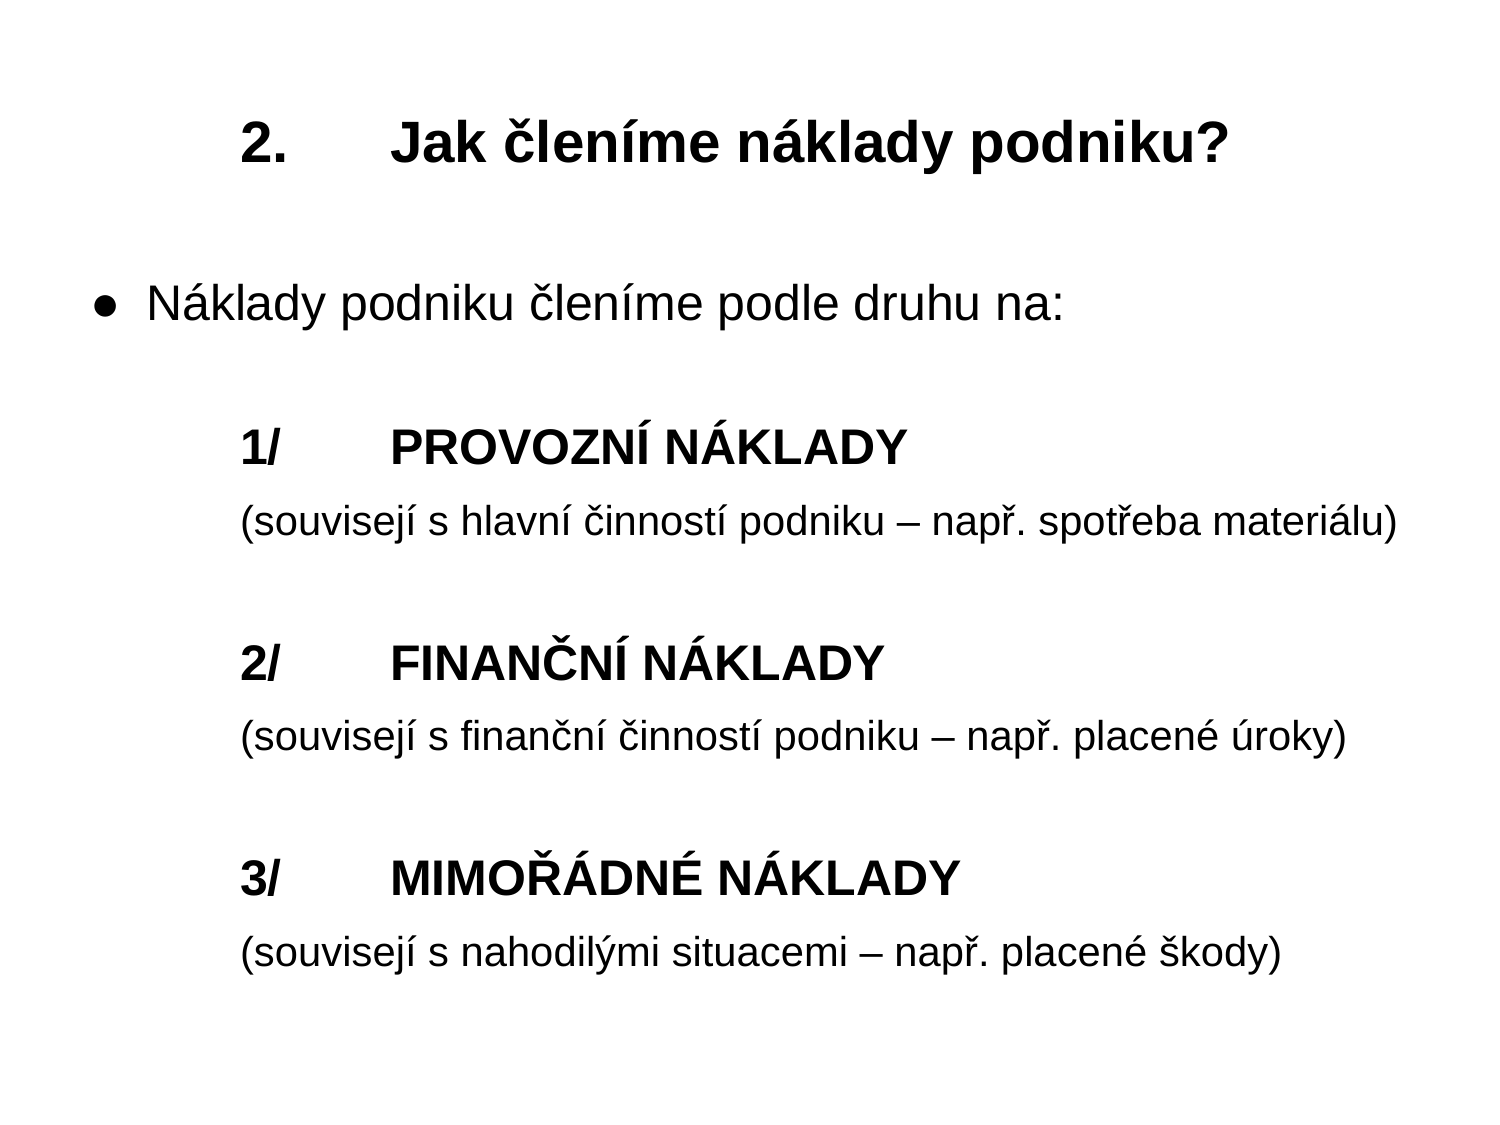

# 2.	Jak členíme náklady podniku?
●	Náklady podniku členíme podle druhu na:
		1/	PROVOZNÍ NÁKLADY
 		(souvisejí s hlavní činností podniku – např. spotřeba materiálu)
		2/	FINANČNÍ NÁKLADY
		(souvisejí s finanční činností podniku – např. placené úroky)
		3/	MIMOŘÁDNÉ NÁKLADY
		(souvisejí s nahodilými situacemi – např. placené škody)